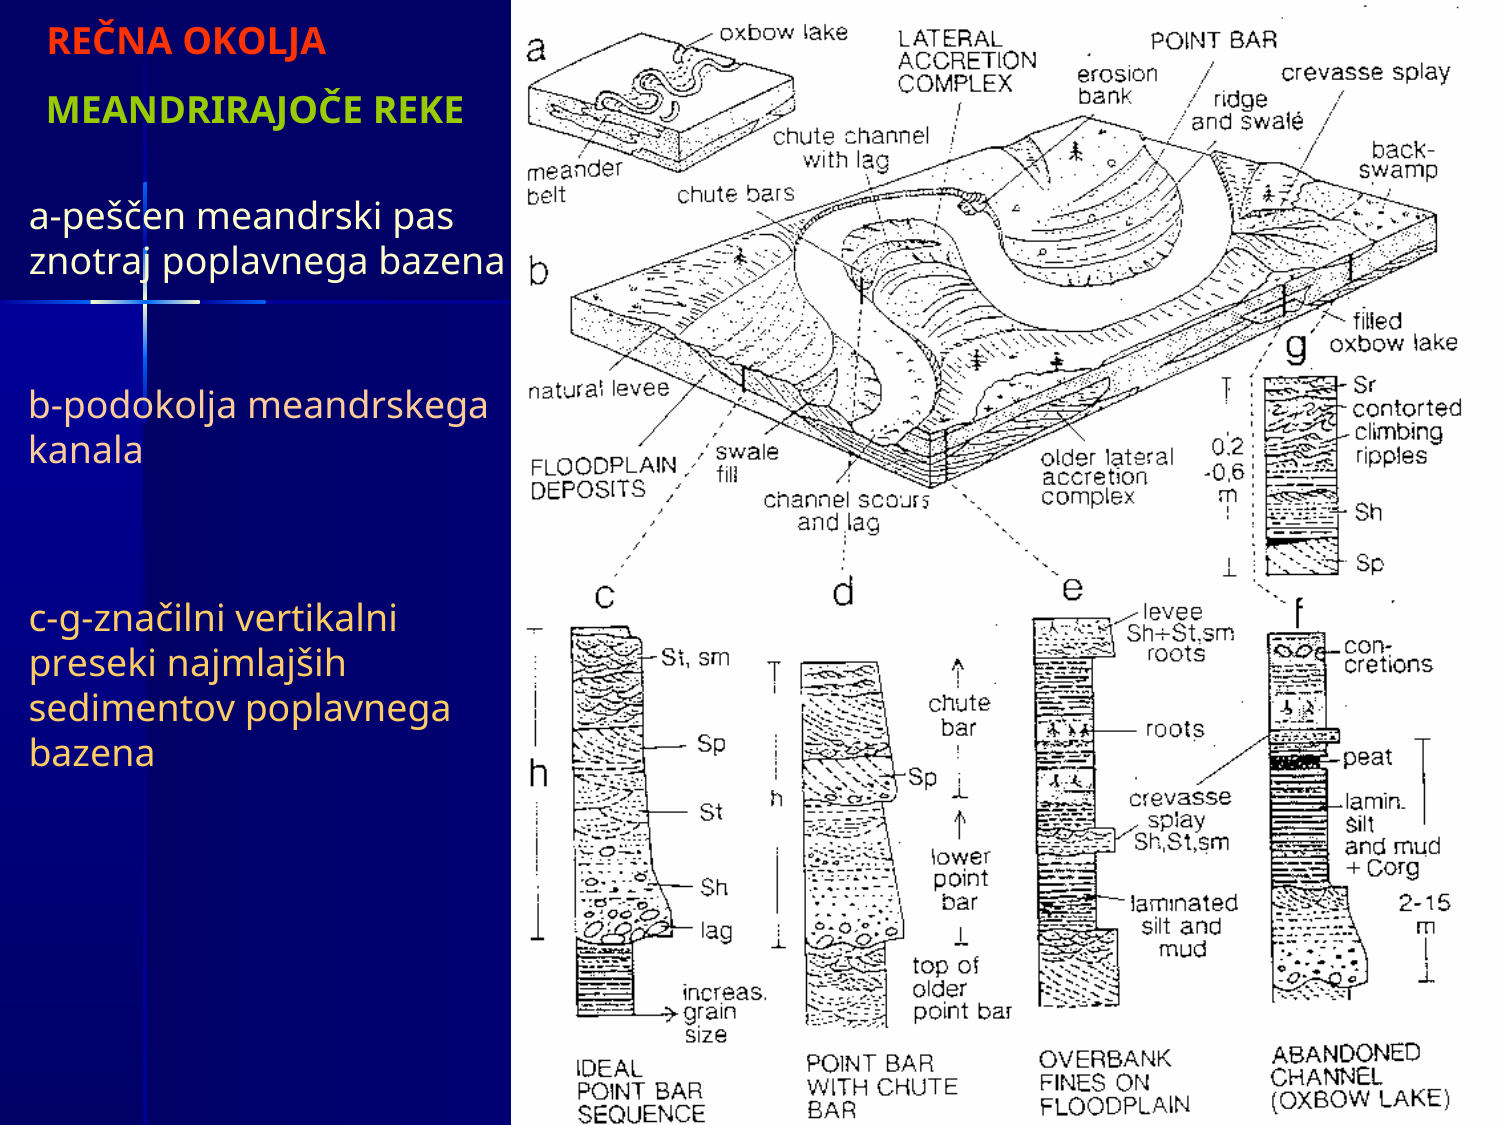

REČNA OKOLJA
MEANDRIRAJOČE REKE
a-peščen meandrski pas
znotraj poplavnega bazena
b-podokolja meandrskega
kanala
c-g-značilni vertikalni
preseki najmlajših
sedimentov poplavnega
bazena